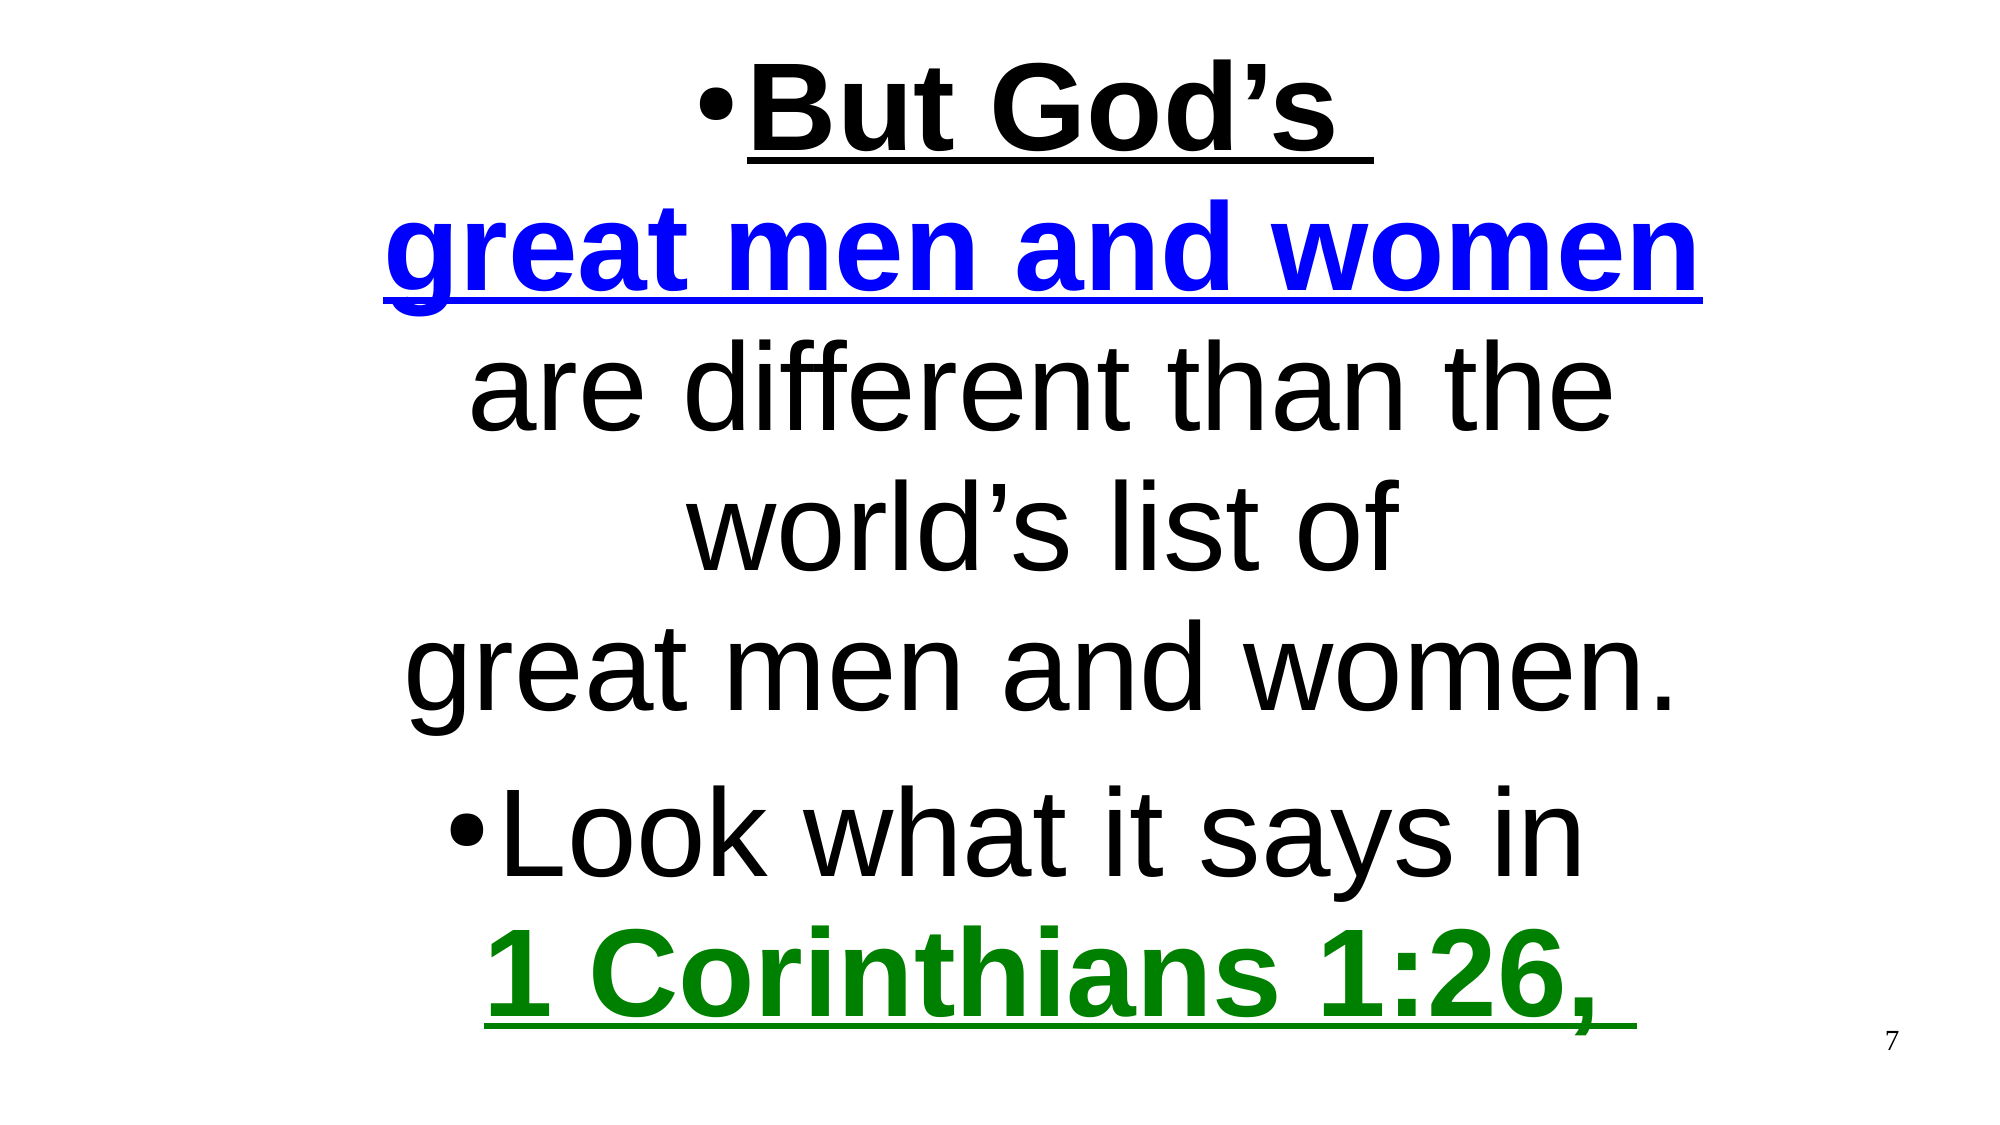

# But God’s great men and women are different than the world’s list of great men and women.
Look what it says in 
1 Corinthians 1:26,
7